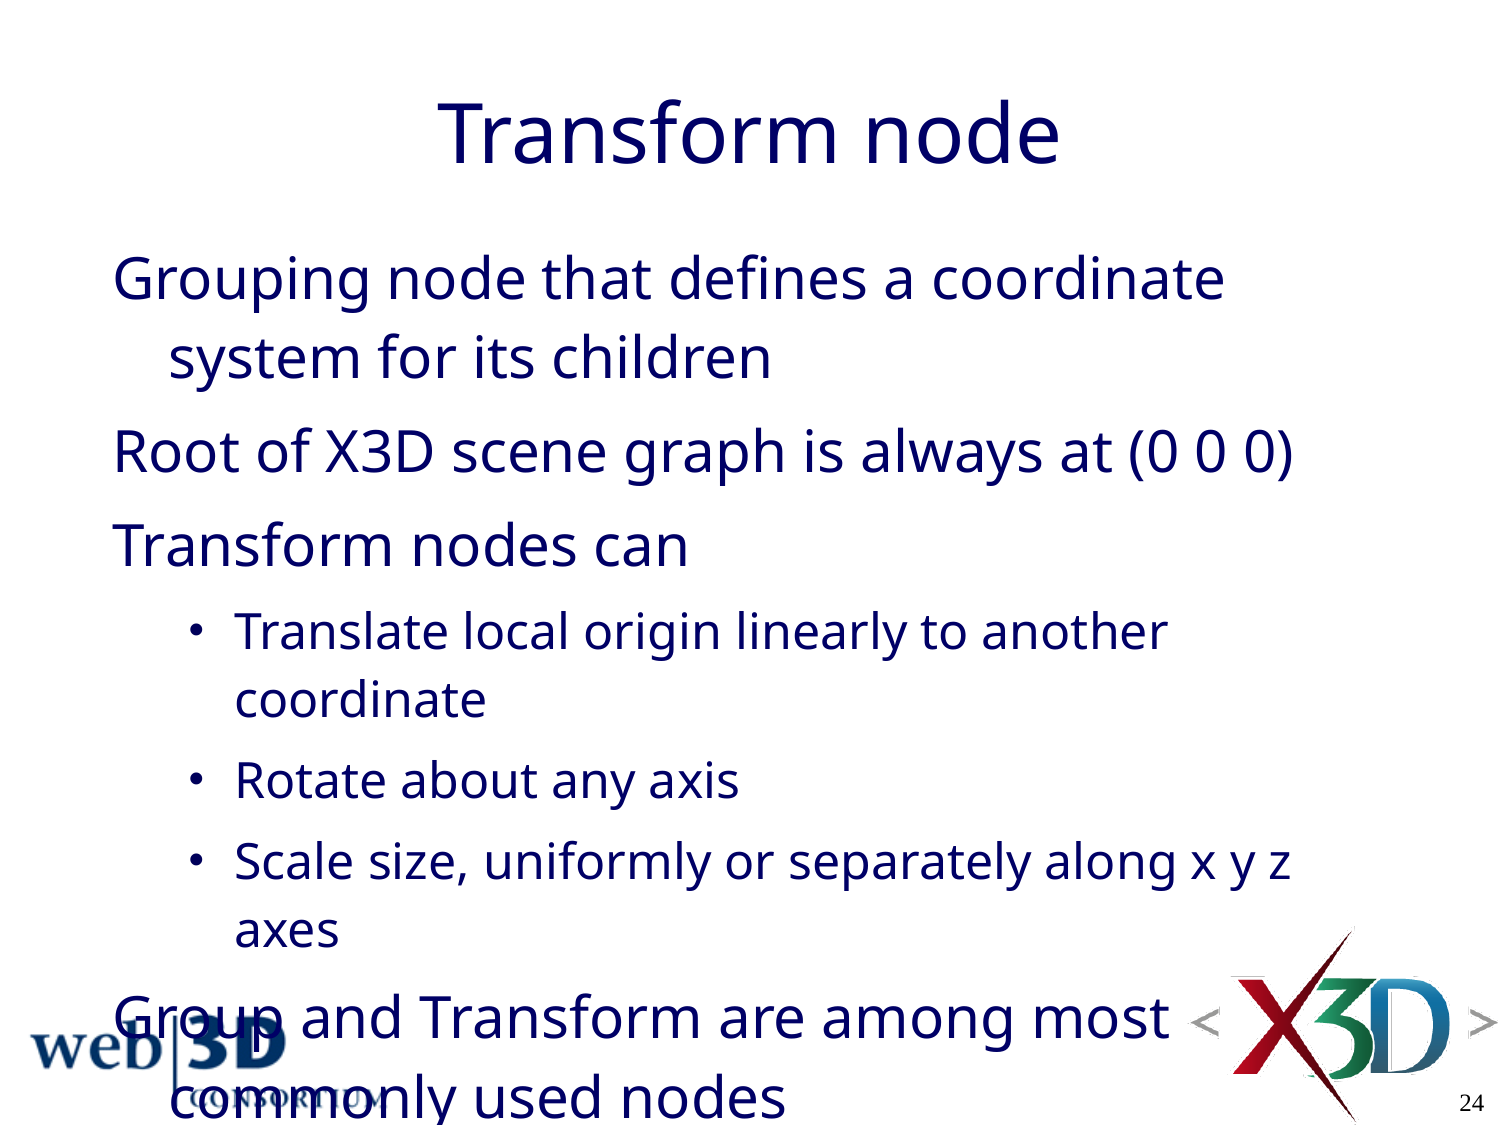

# Transform node
Grouping node that defines a coordinate system for its children
Root of X3D scene graph is always at (0 0 0)
Transform nodes can
Translate local origin linearly to another coordinate
Rotate about any axis
Scale size, uniformly or separately along x y z axes
Group and Transform are among most commonly used nodes